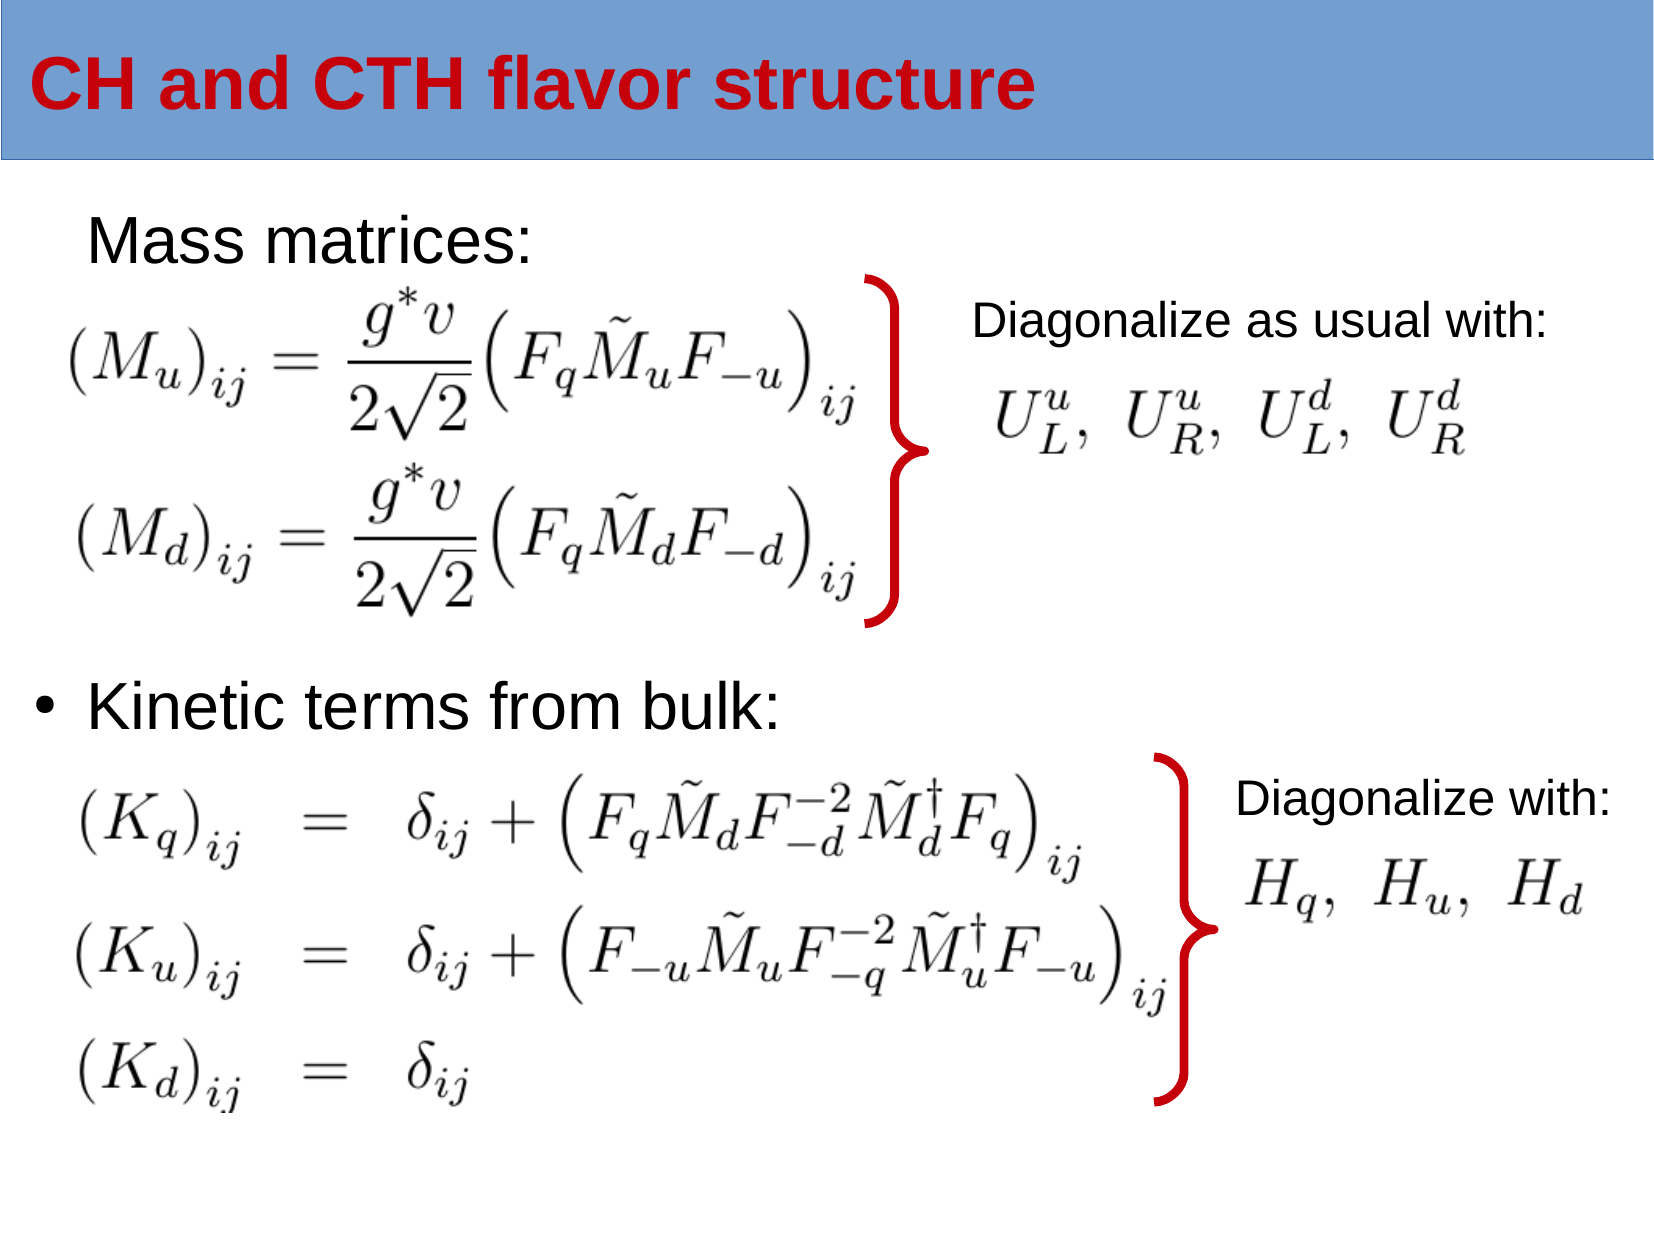

# CH and CTH flavor structure
Mass matrices:
Kinetic terms from bulk:
Diagonalize as usual with:
Diagonalize with: